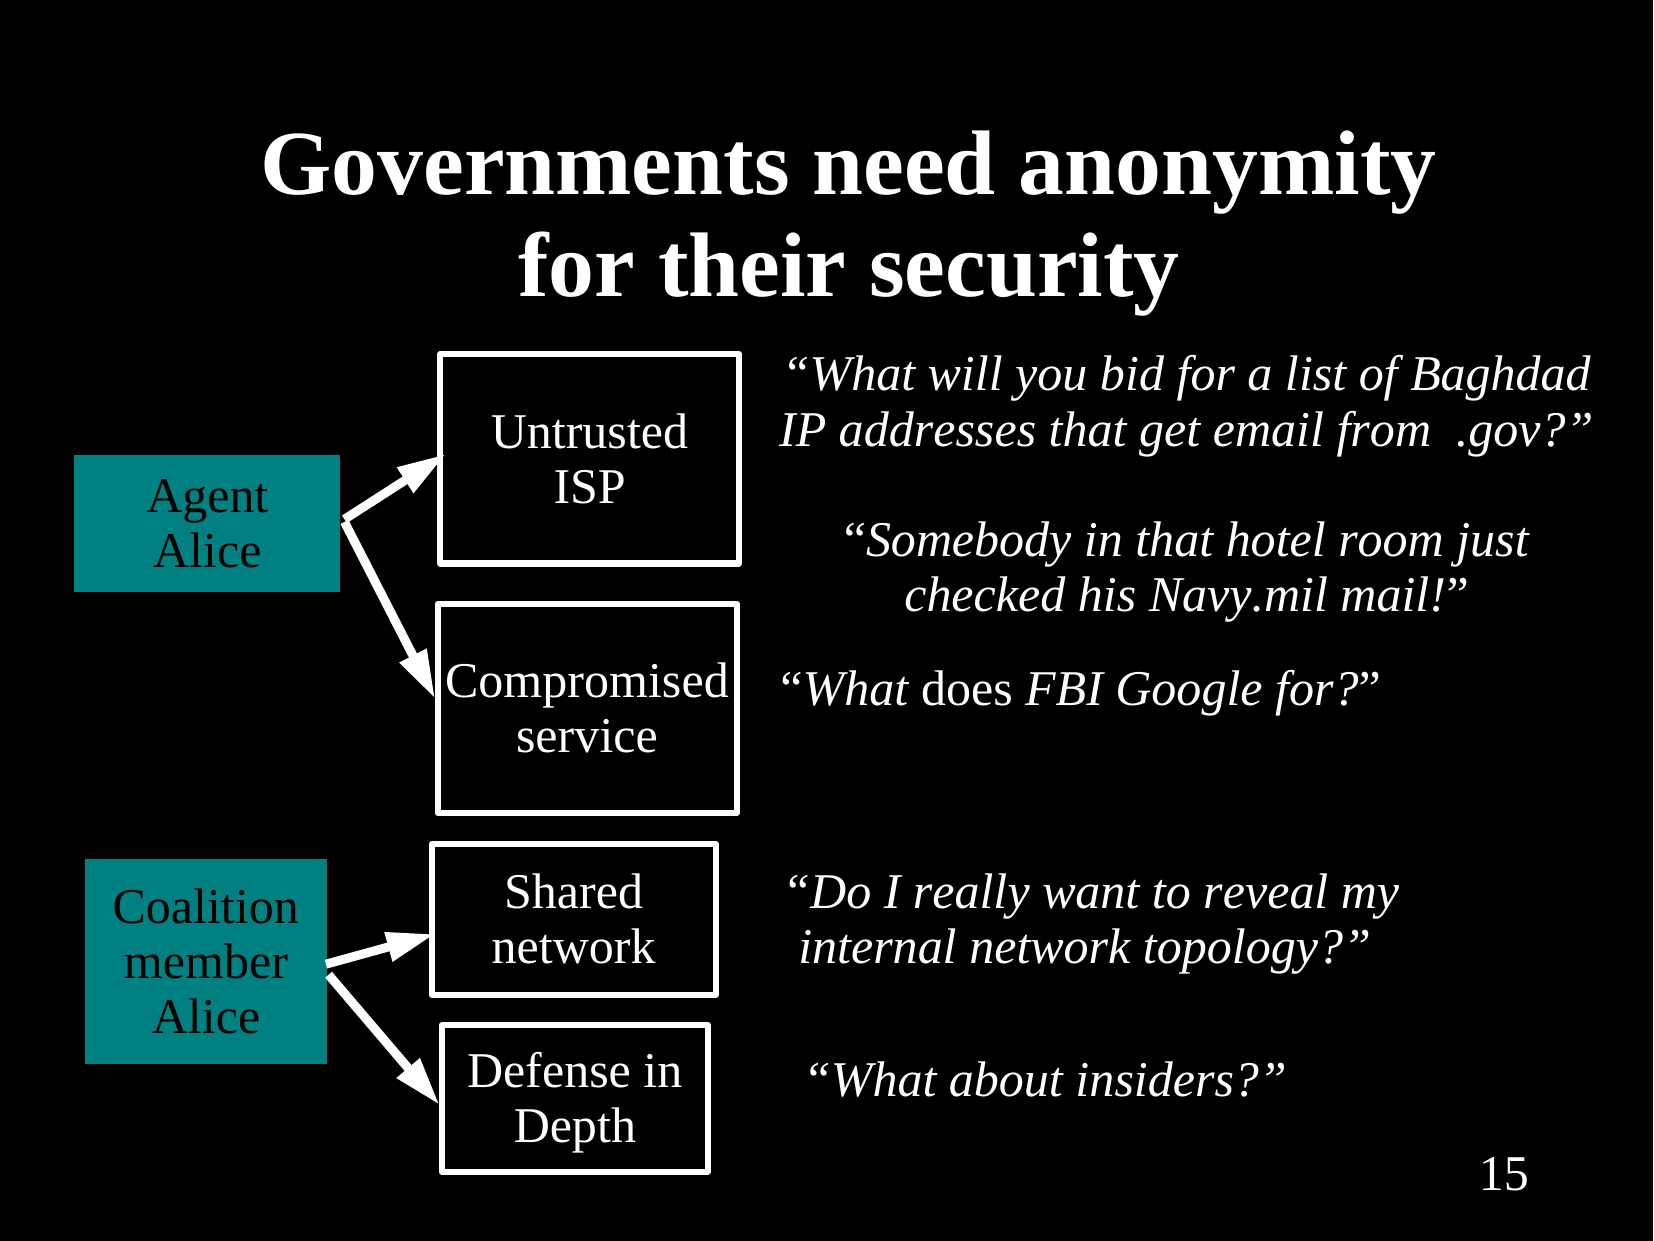

# Governments need anonymity for their security
“What will you bid for a list of Baghdad
IP addresses that get email from .gov?”
“Somebody in that hotel room just
checked his Navy.mil mail!”
Untrusted
ISP
Agent
Alice
Compromised
service
“What does FBI Google for?”
Shared
network
Coalition
member
Alice
“Do I really want to reveal my
internal network topology?”
Defense in
Depth
 “What about insiders?”